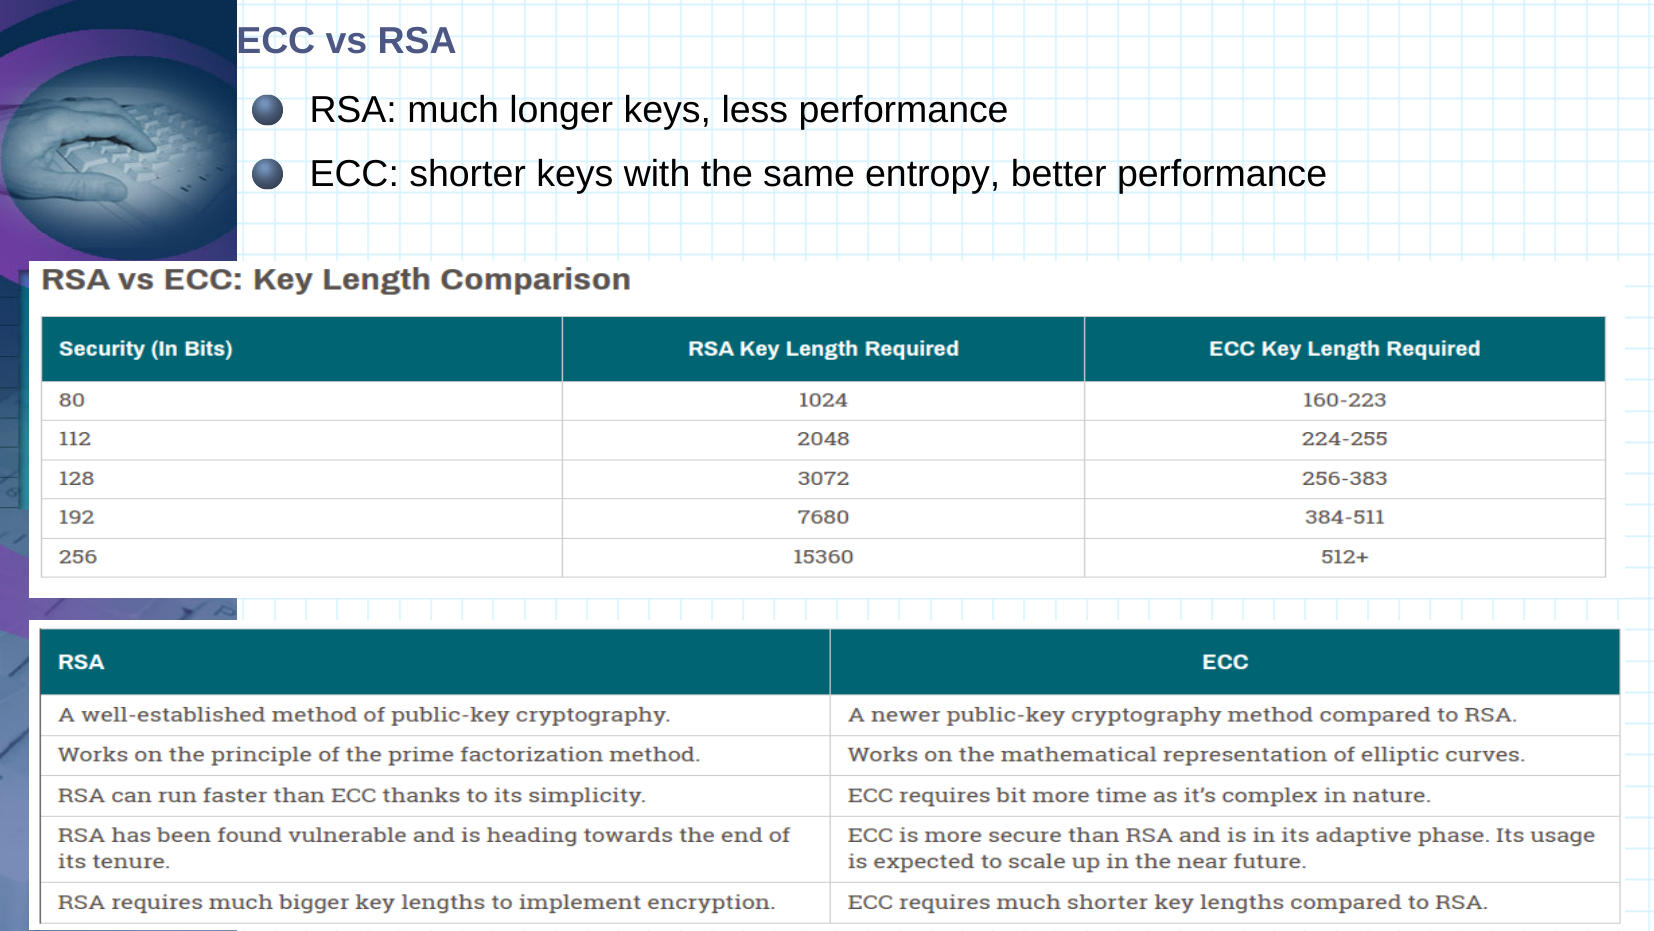

# ECC vs RSA
RSA: much longer keys, less performance
ECC: shorter keys with the same entropy, better performance